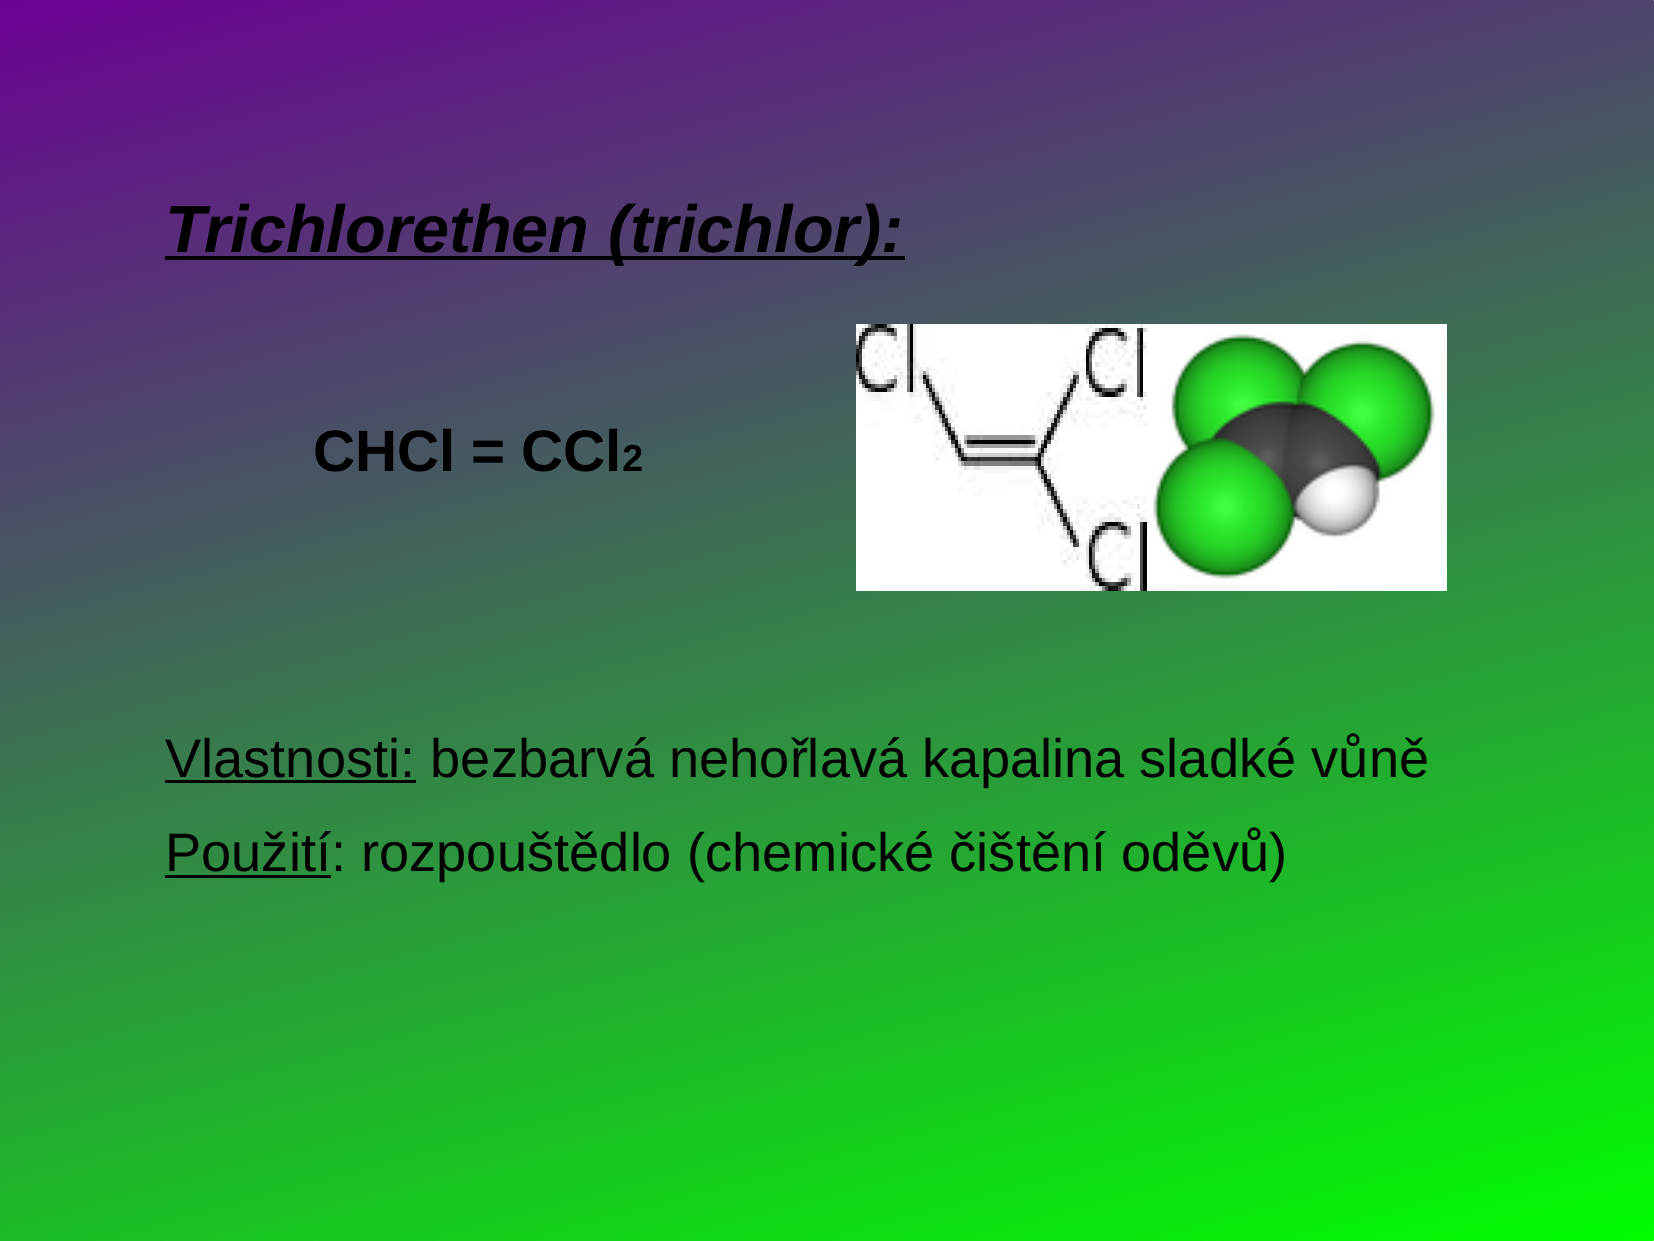

# Trichlorethen (trichlor):
 CHCl = CCl2
Vlastnosti: bezbarvá nehořlavá kapalina sladké vůně
Použití: rozpouštědlo (chemické čištění oděvů)